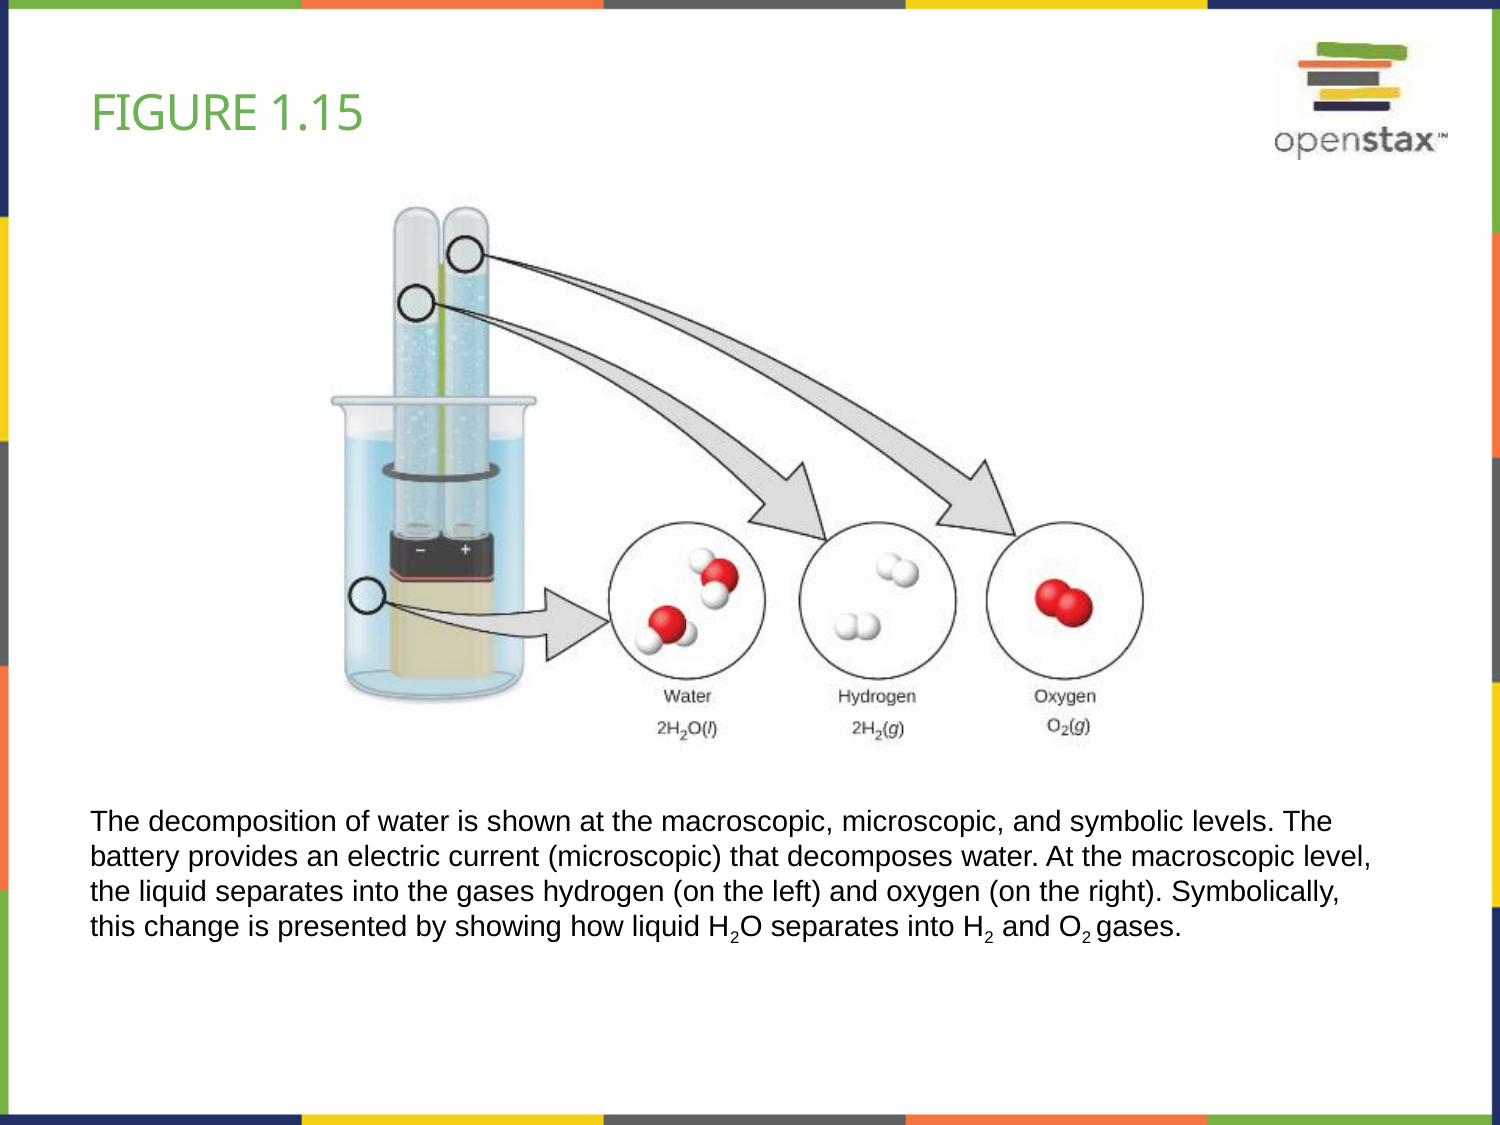

# Figure 1.15
The decomposition of water is shown at the macroscopic, microscopic, and symbolic levels. The battery provides an electric current (microscopic) that decomposes water. At the macroscopic level, the liquid separates into the gases hydrogen (on the left) and oxygen (on the right). Symbolically, this change is presented by showing how liquid H2O separates into H2 and O2 gases.